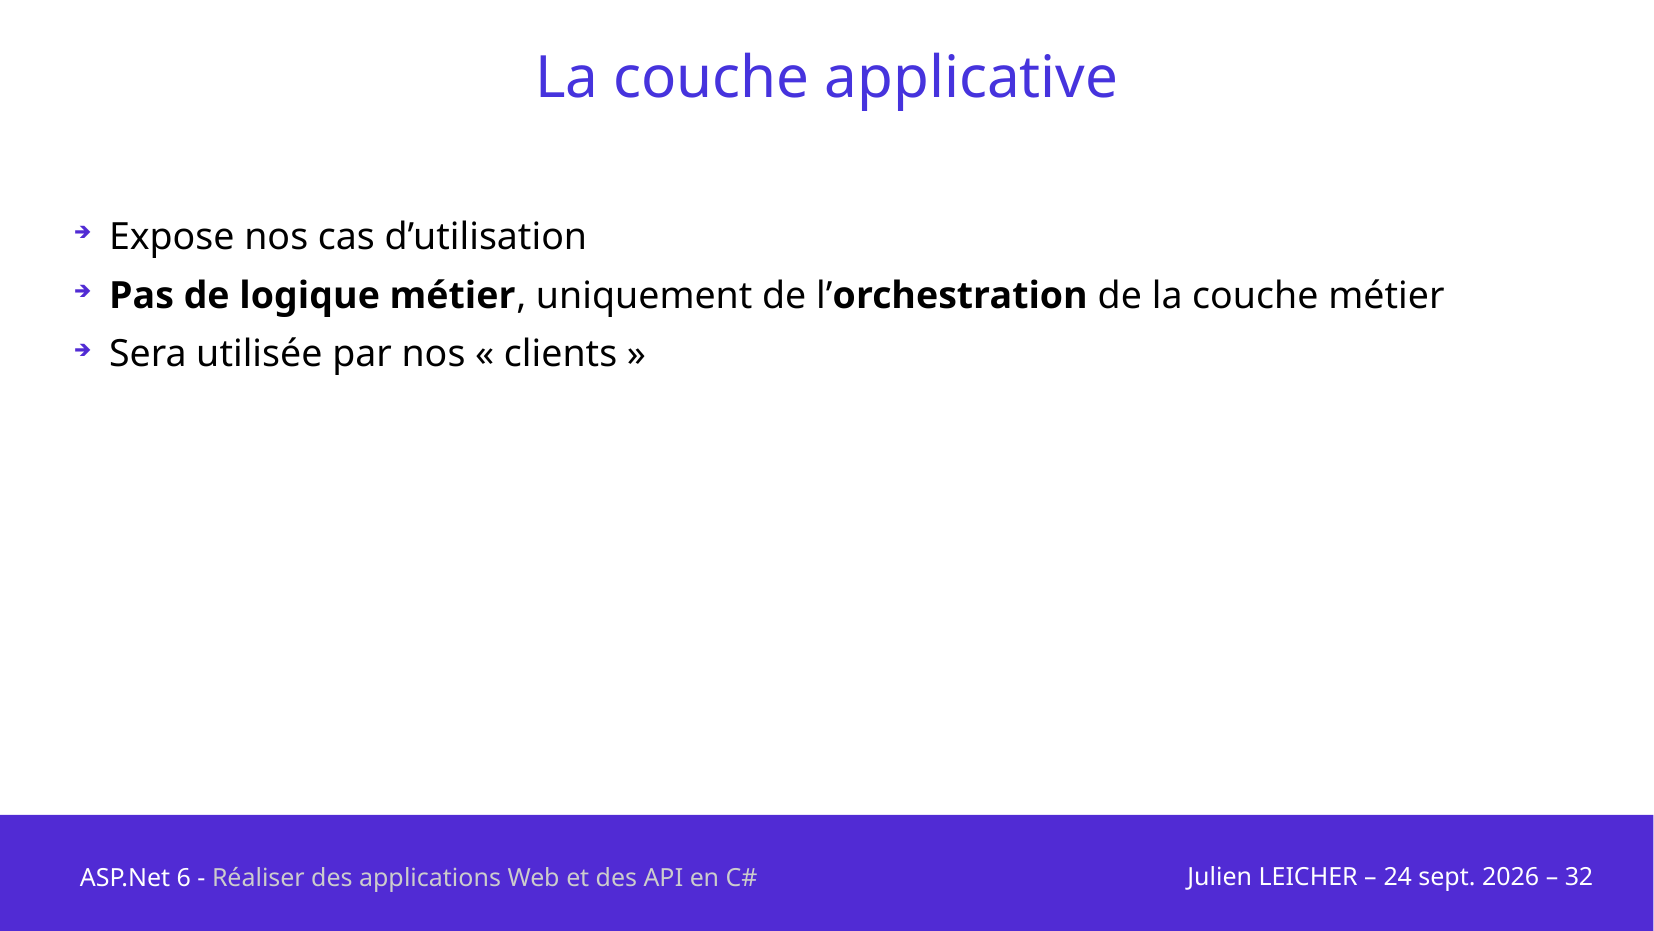

La couche applicative
Expose nos cas d’utilisation
Pas de logique métier, uniquement de l’orchestration de la couche métier
Sera utilisée par nos « clients »
Julien LEICHER – –
ASP.Net 6 - Réaliser des applications Web et des API en C#